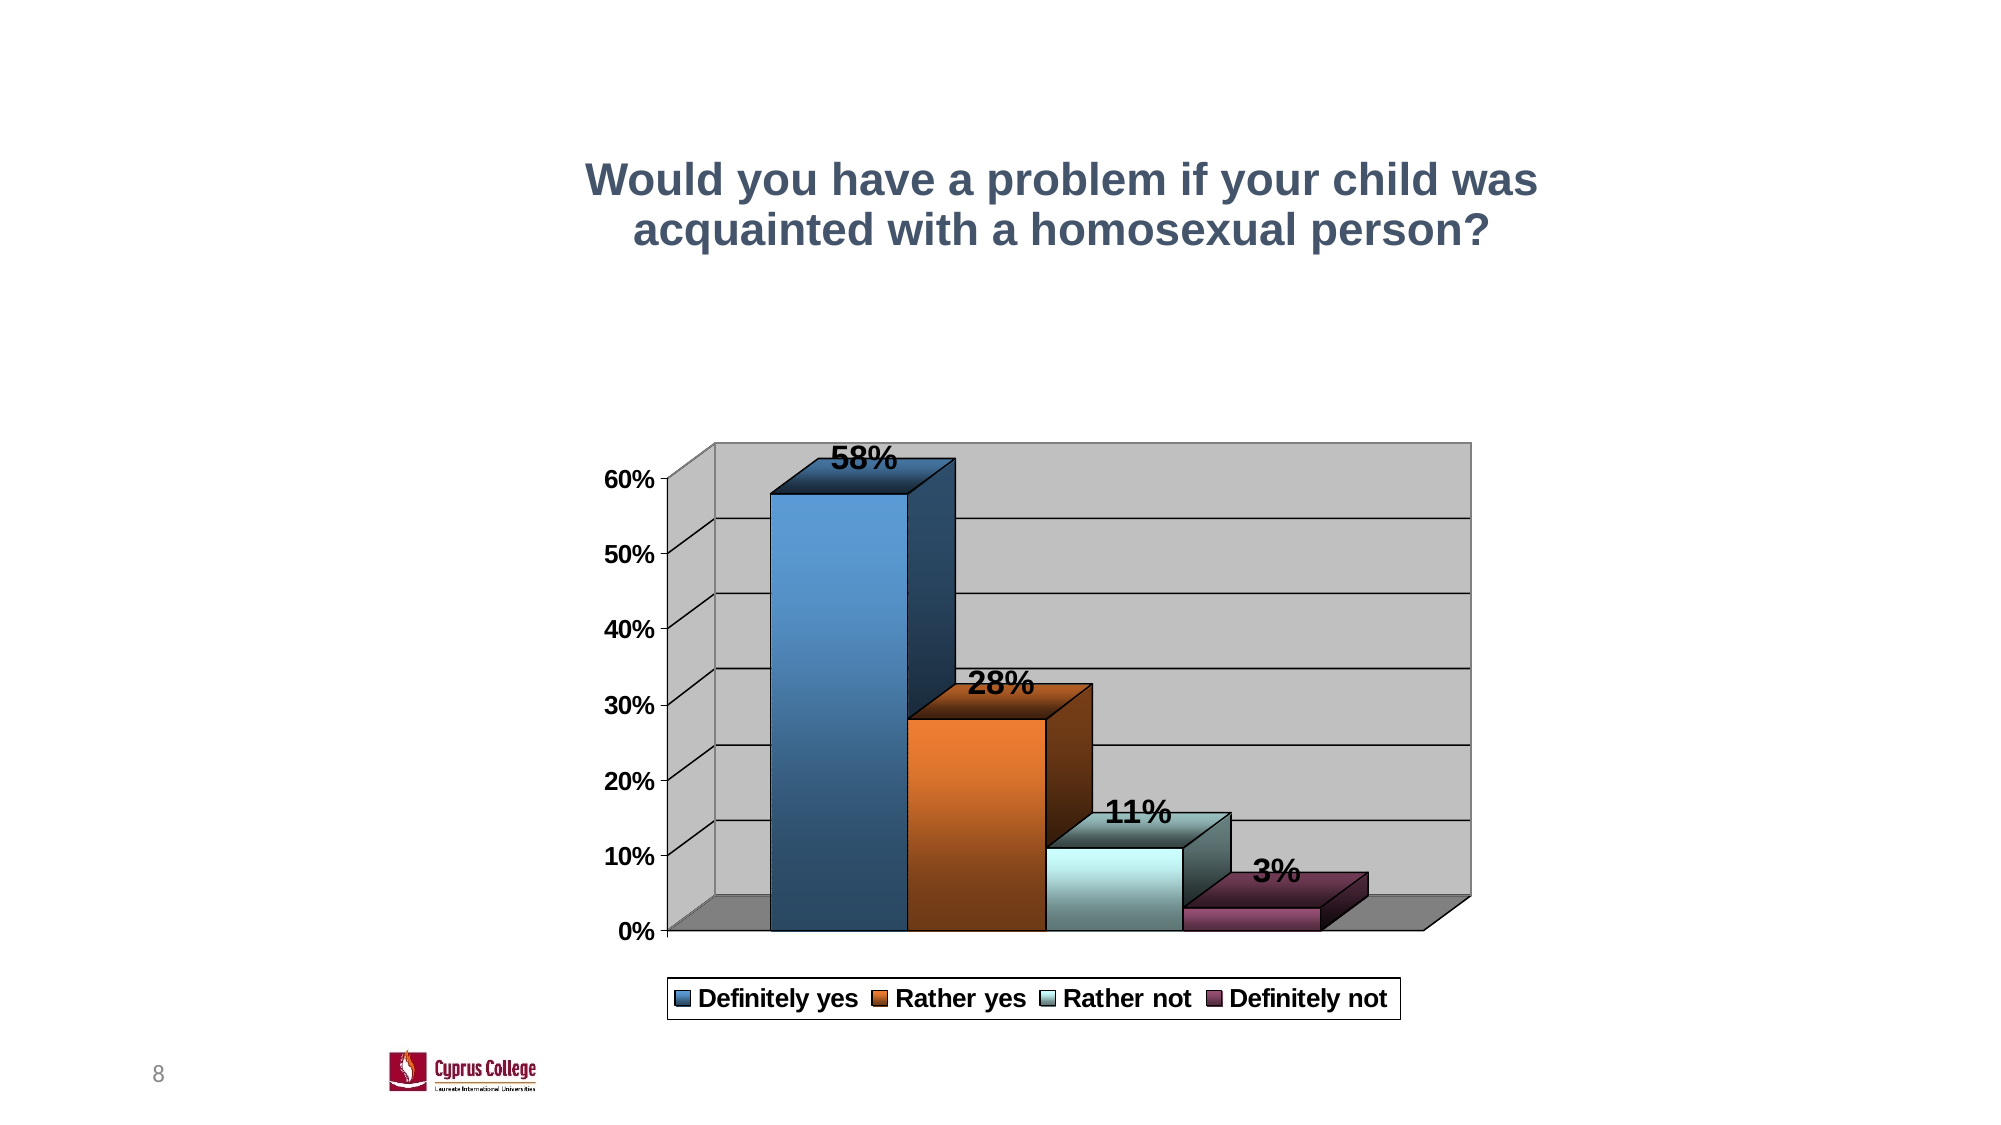

Would you have a problem if your child was
acquainted with a homosexual person?